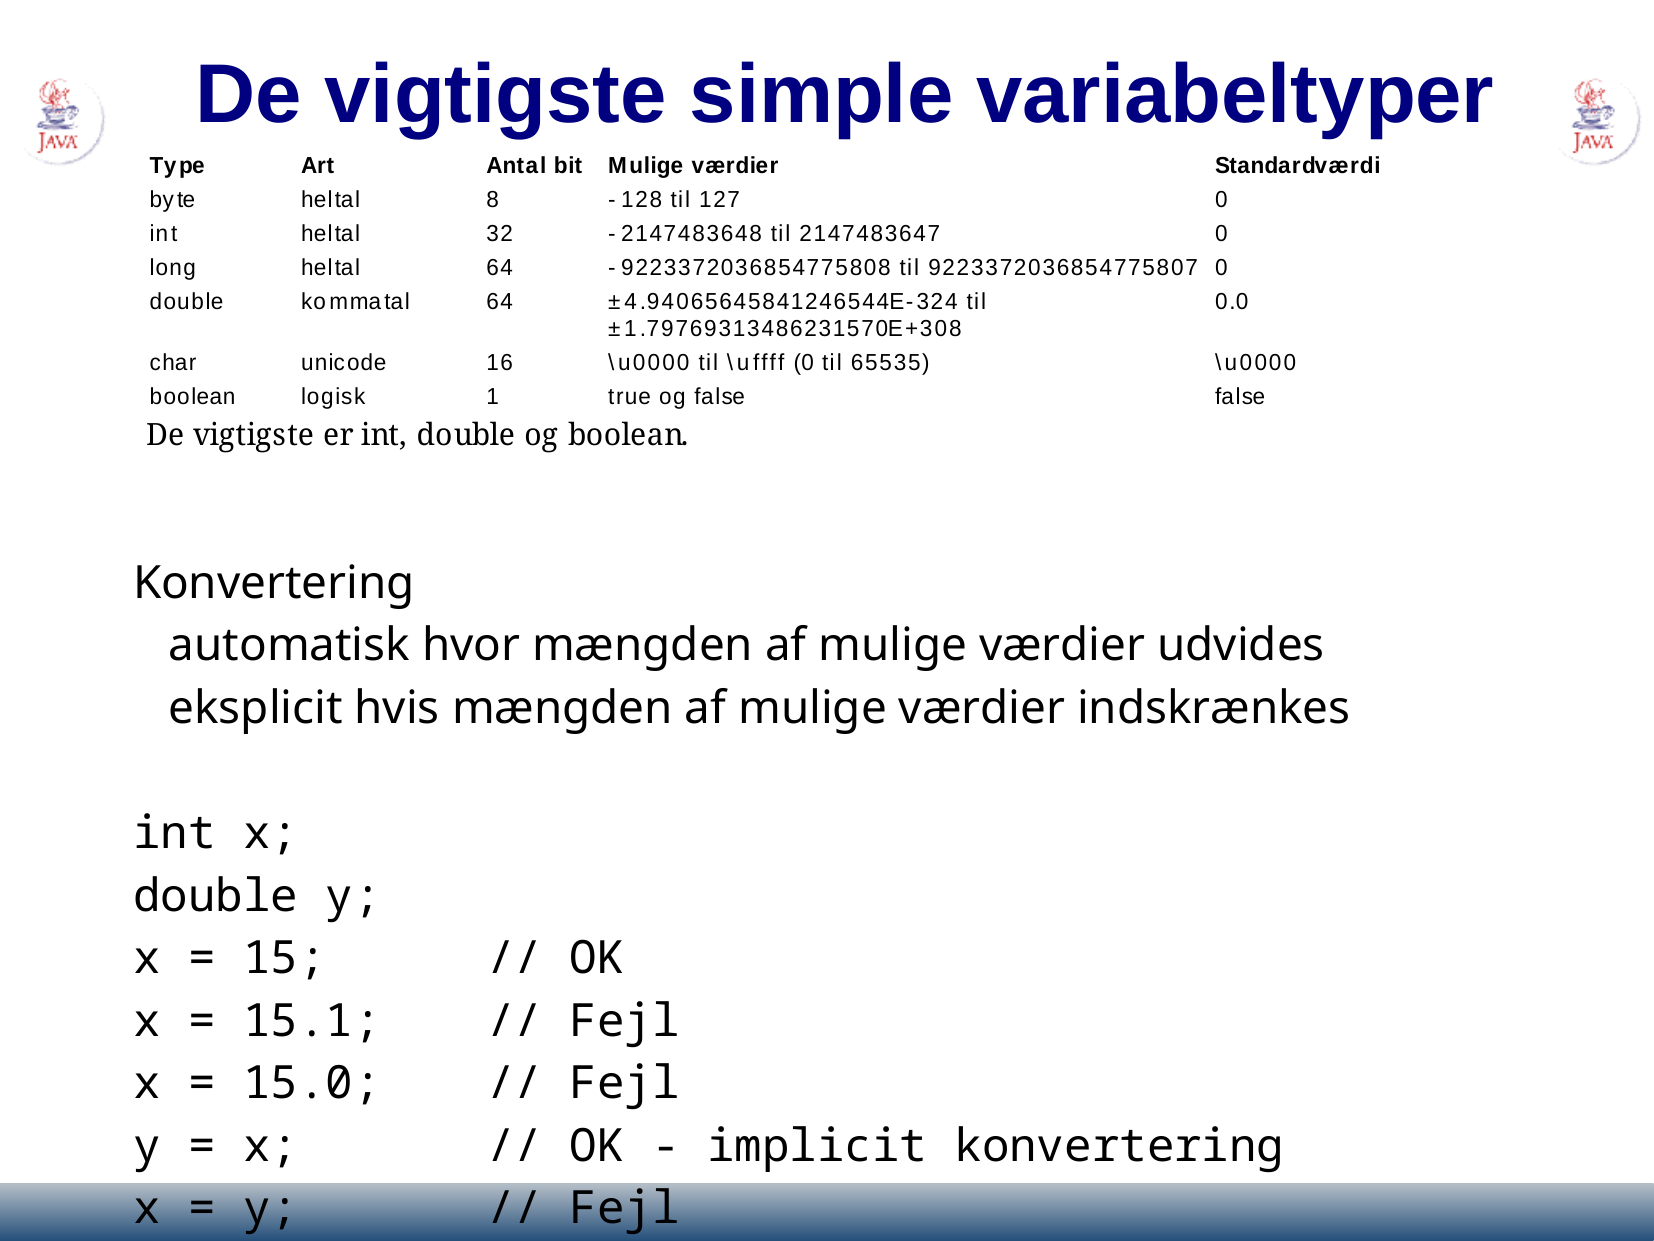

# De vigtigste simple variabeltyper
Konvertering
automatisk hvor mængden af mulige værdier udvides
eksplicit hvis mængden af mulige værdier indskrænkes
int x;
double y;
x = 15;		// OK
x = 15.1;	// Fejl
x = 15.0;	// Fejl
y = x;		// OK - implicit konvertering
x = y;		// Fejl
x = (int) y;	// OK - eksplicit konvertering